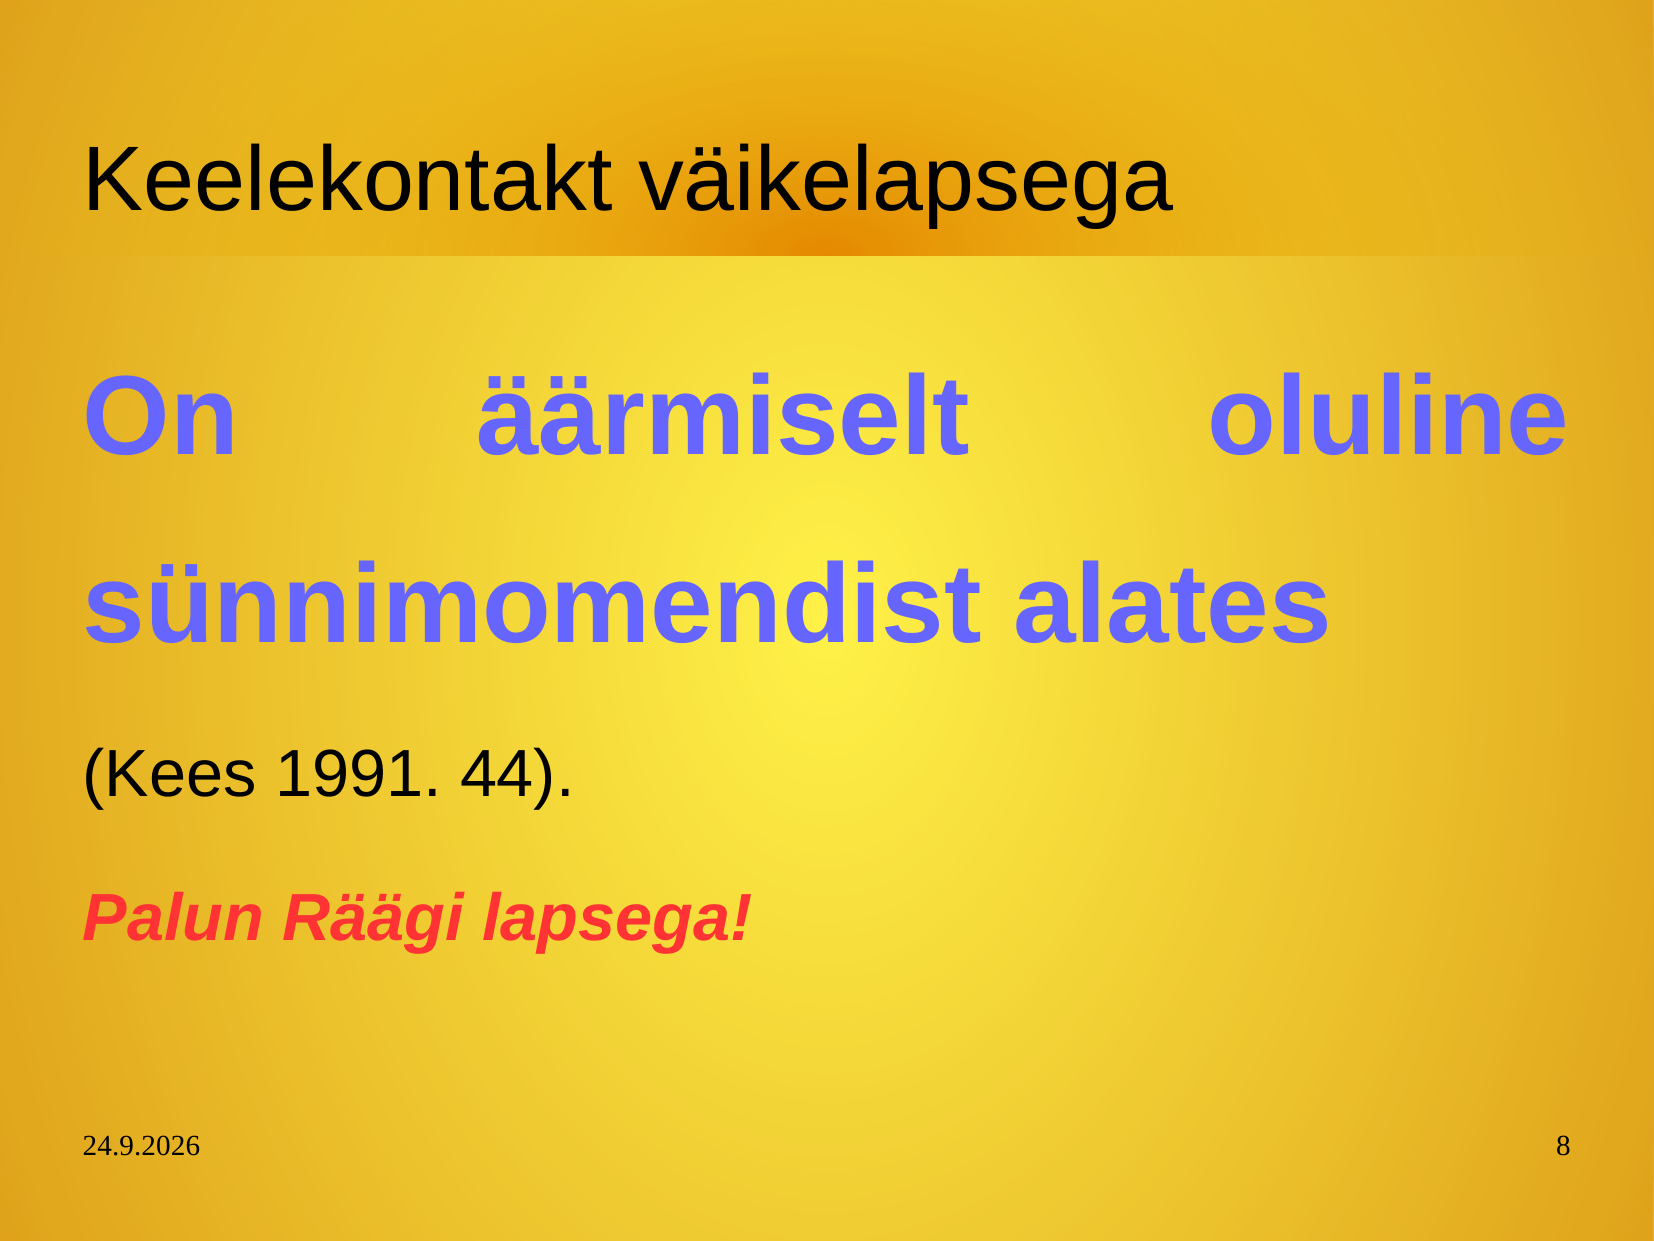

# Keelekontakt väikelapsega
On äärmiselt oluline sünnimomendist alates
(Kees 1991. 44).
Palun Räägi lapsega!
8